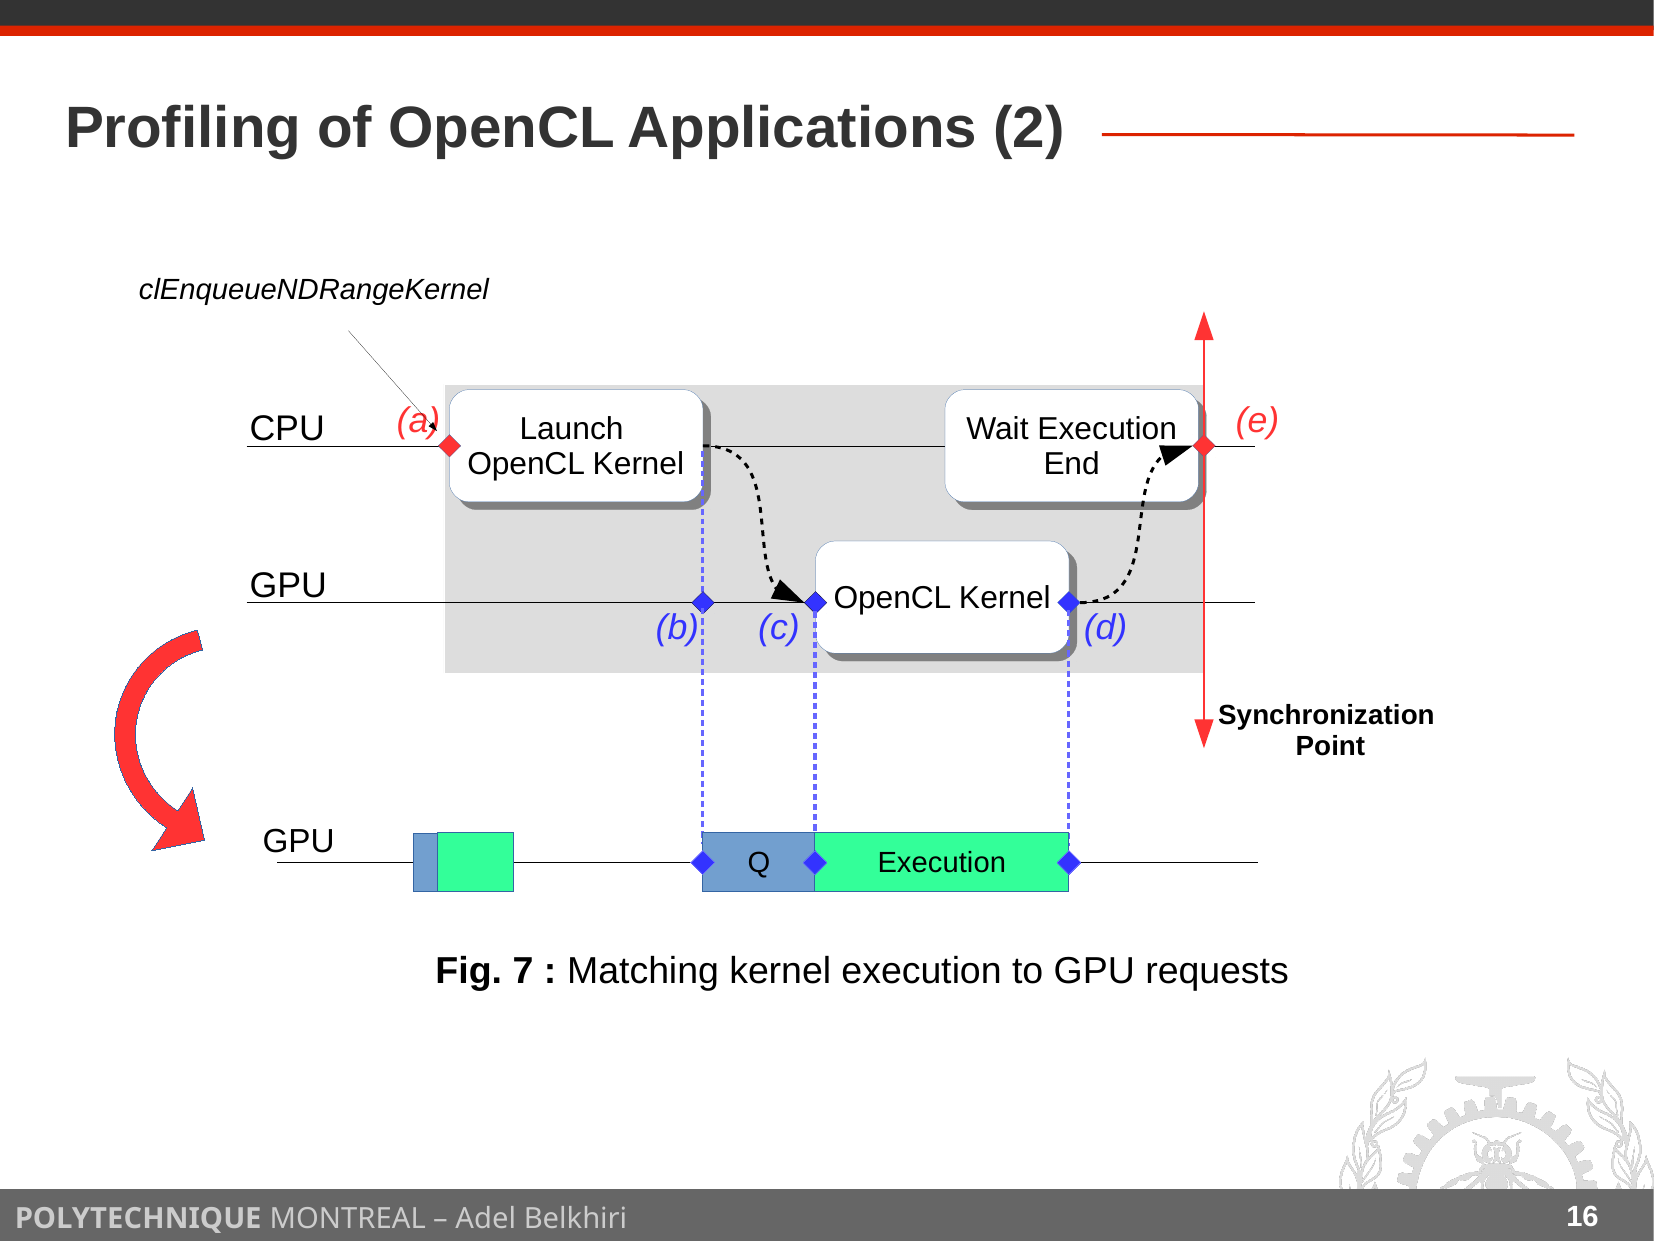

Profiling of OpenCL Applications (2)
clEnqueueNDRangeKernel
GPU
Q
Execution
Fig. 7 : Matching kernel execution to GPU requests
POLYTECHNIQUE MONTREAL – Adel Belkhiri
16